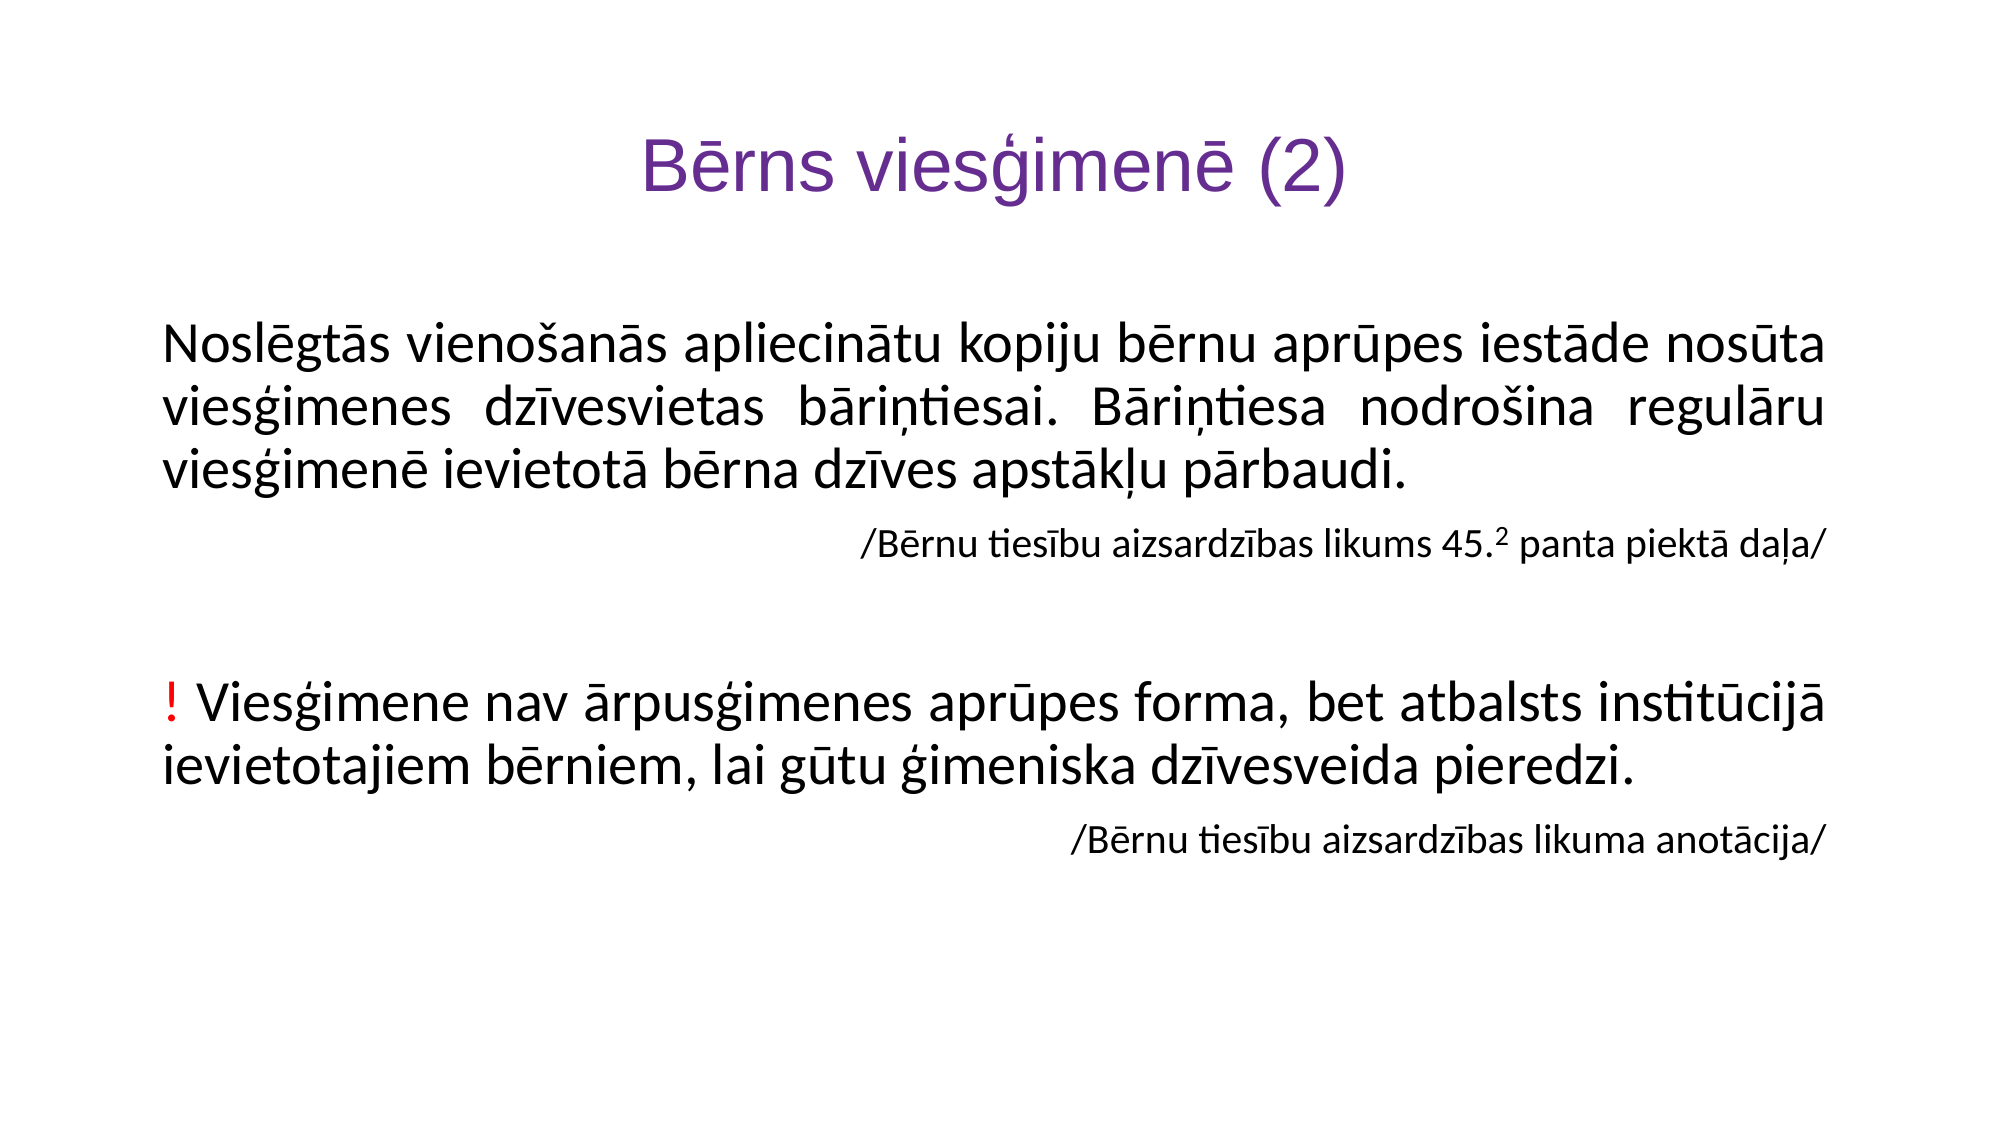

# Bērns viesģimenē (2)
Noslēgtās vienošanās apliecinātu kopiju bērnu aprūpes iestāde nosūta viesģimenes dzīvesvietas bāriņtiesai. Bāriņtiesa nodrošina regulāru viesģimenē ievietotā bērna dzīves apstākļu pārbaudi.
 /Bērnu tiesību aizsardzības likums 45.2 panta piektā daļa/
! Viesģimene nav ārpusģimenes aprūpes forma, bet atbalsts institūcijā ievietotajiem bērniem, lai gūtu ģimeniska dzīvesveida pieredzi.
 /Bērnu tiesību aizsardzības likuma anotācija/